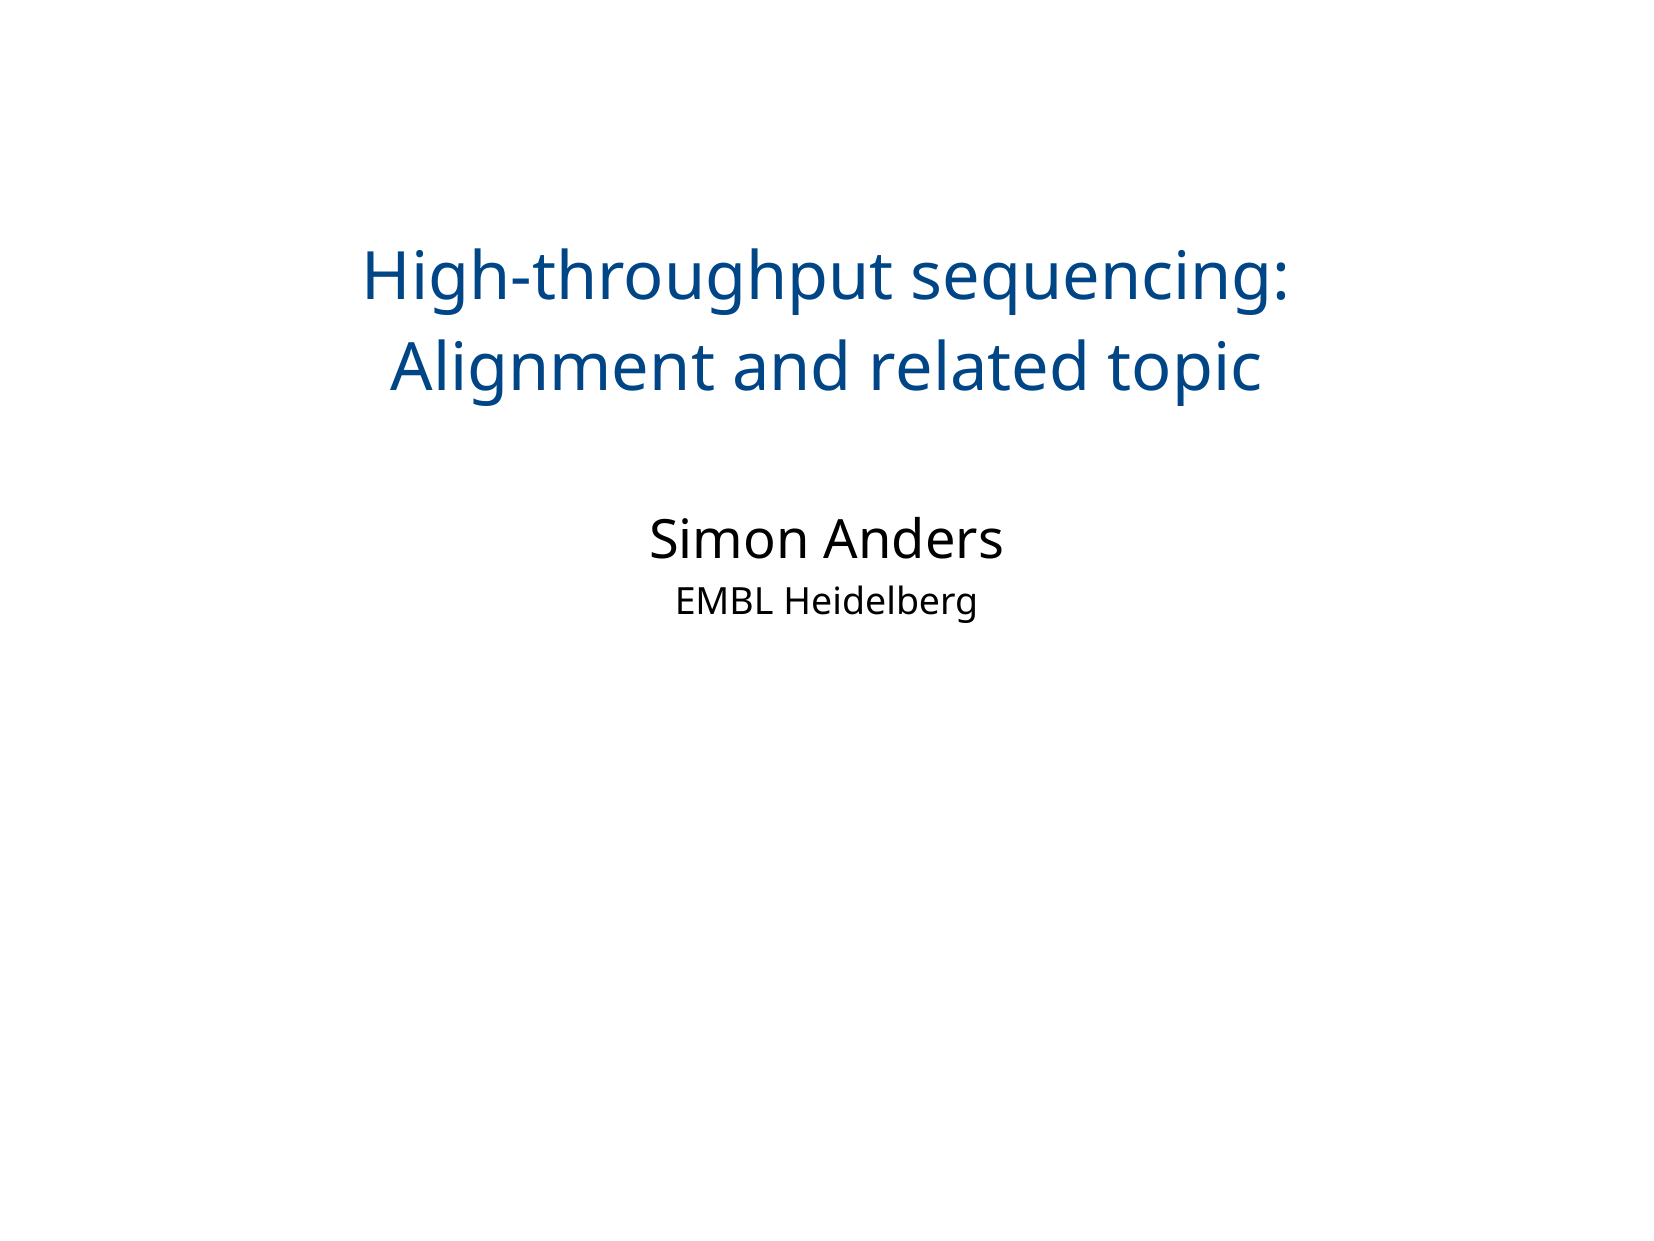

# High-throughput sequencing:
Alignment and related topic
Simon Anders
EMBL Heidelberg